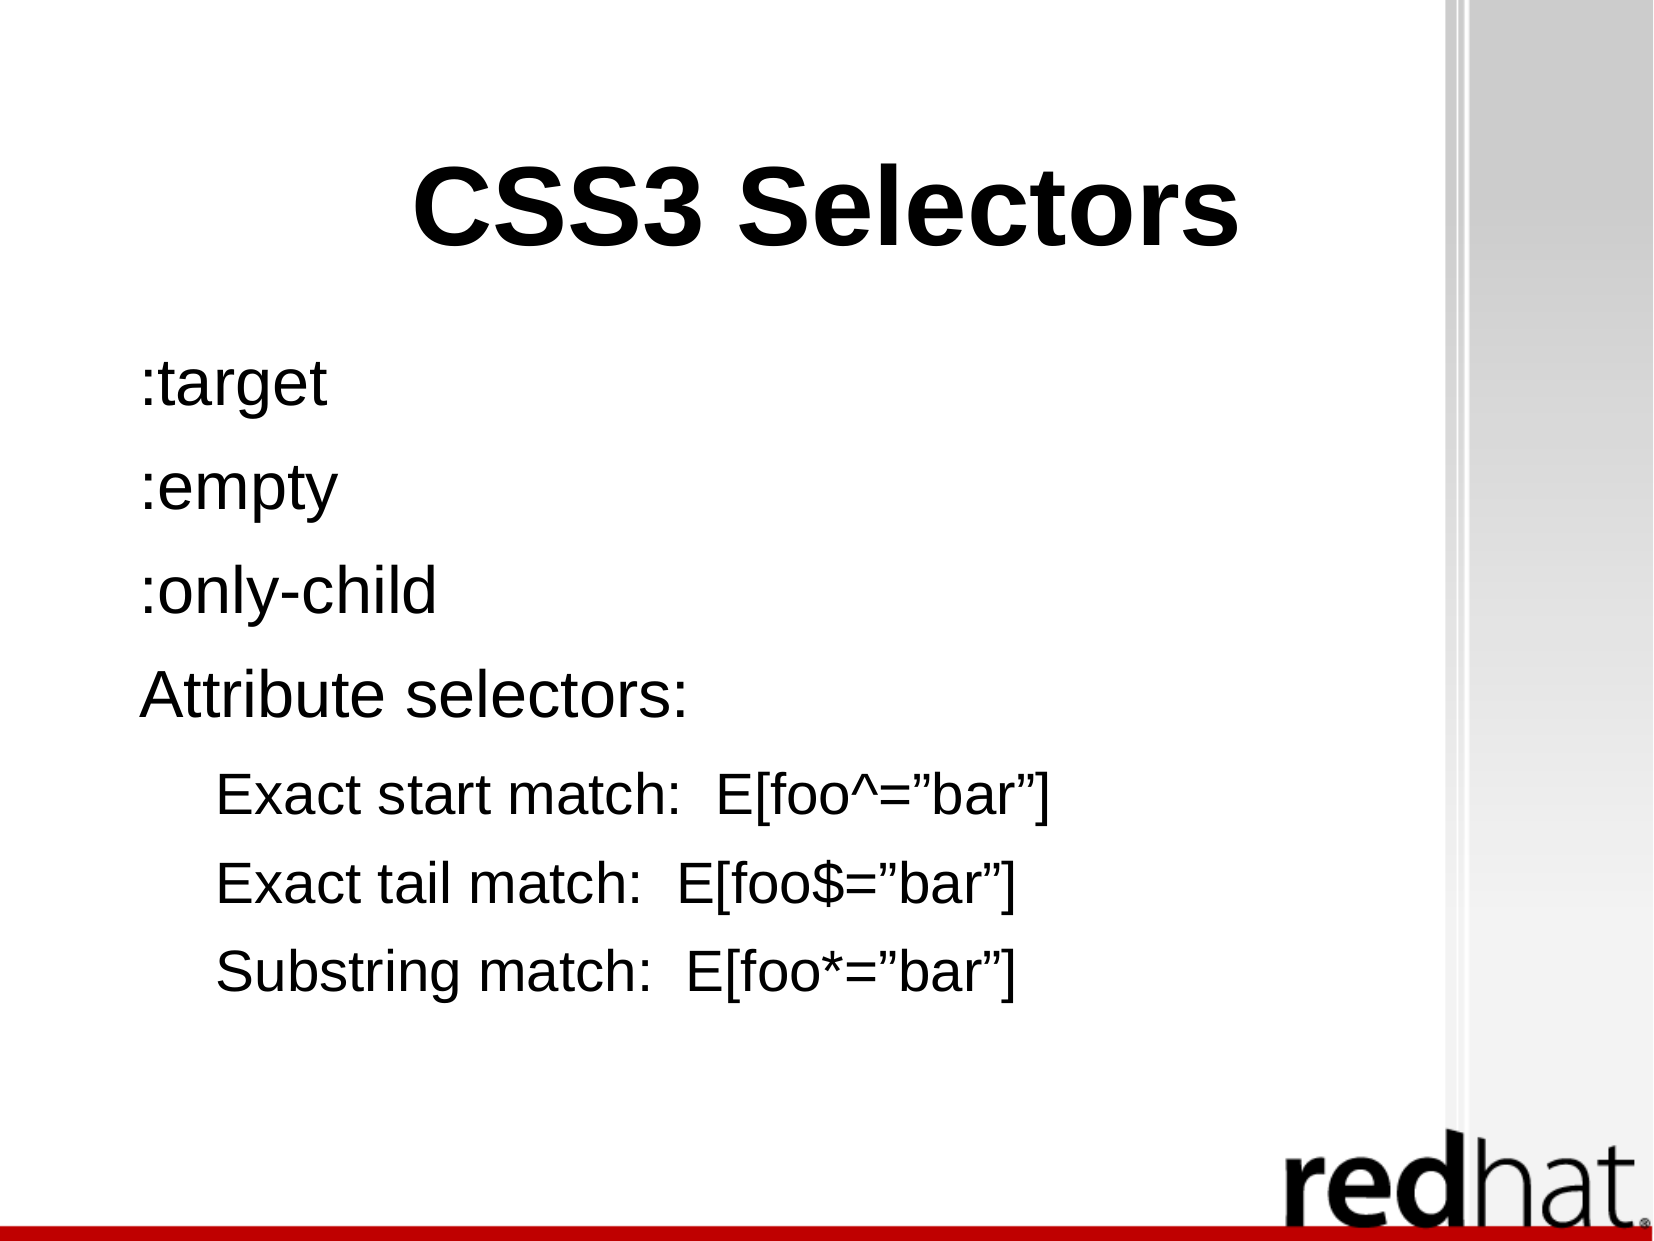

# CSS3 Selectors
:target
:empty
:only-child
Attribute selectors:
Exact start match: E[foo^=”bar”]
Exact tail match: E[foo$=”bar”]
Substring match: E[foo*=”bar”]